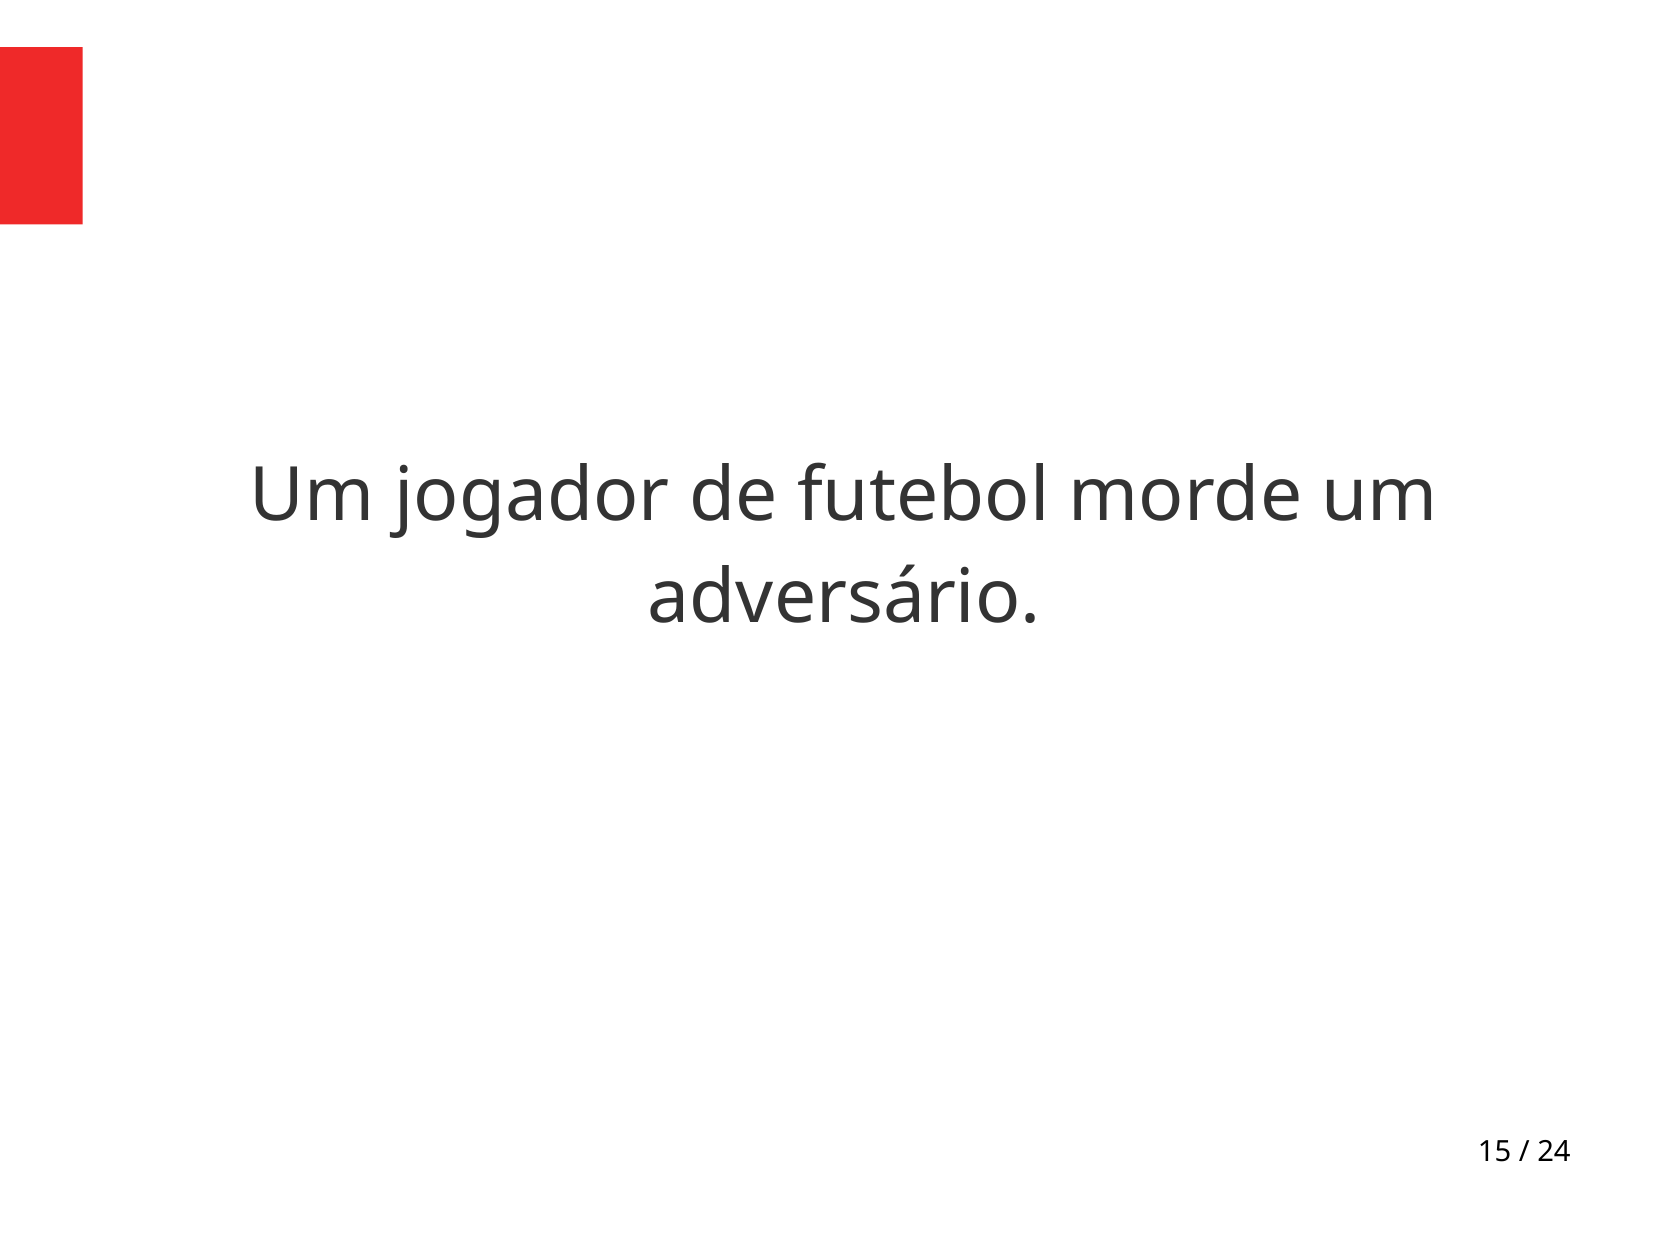

# Um jogador de futebol morde um adversário.
15